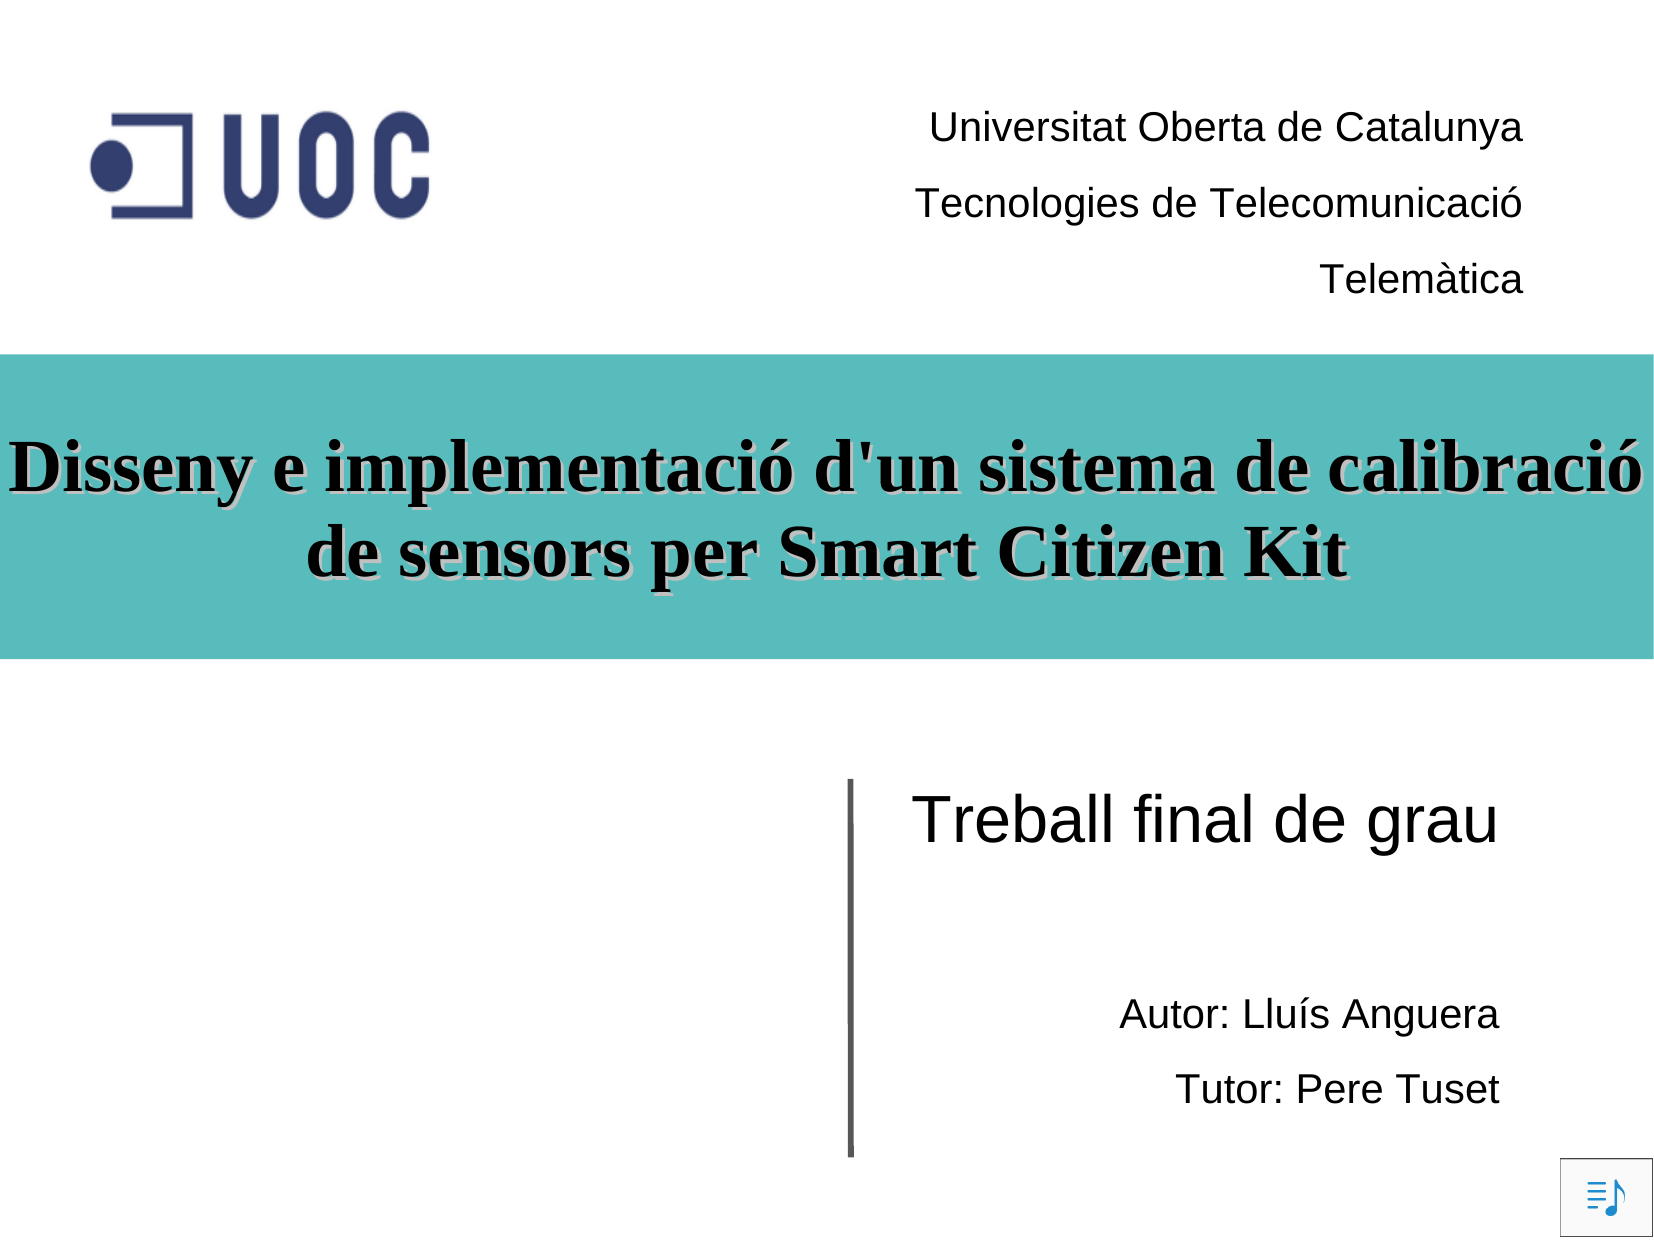

Universitat Oberta de Catalunya
Tecnologies de Telecomunicació
Telemàtica
# Disseny e implementació d'un sistema de calibració de sensors per Smart Citizen Kit
						Treball final de grau
								Autor: Lluís Anguera
								Tutor: Pere Tuset